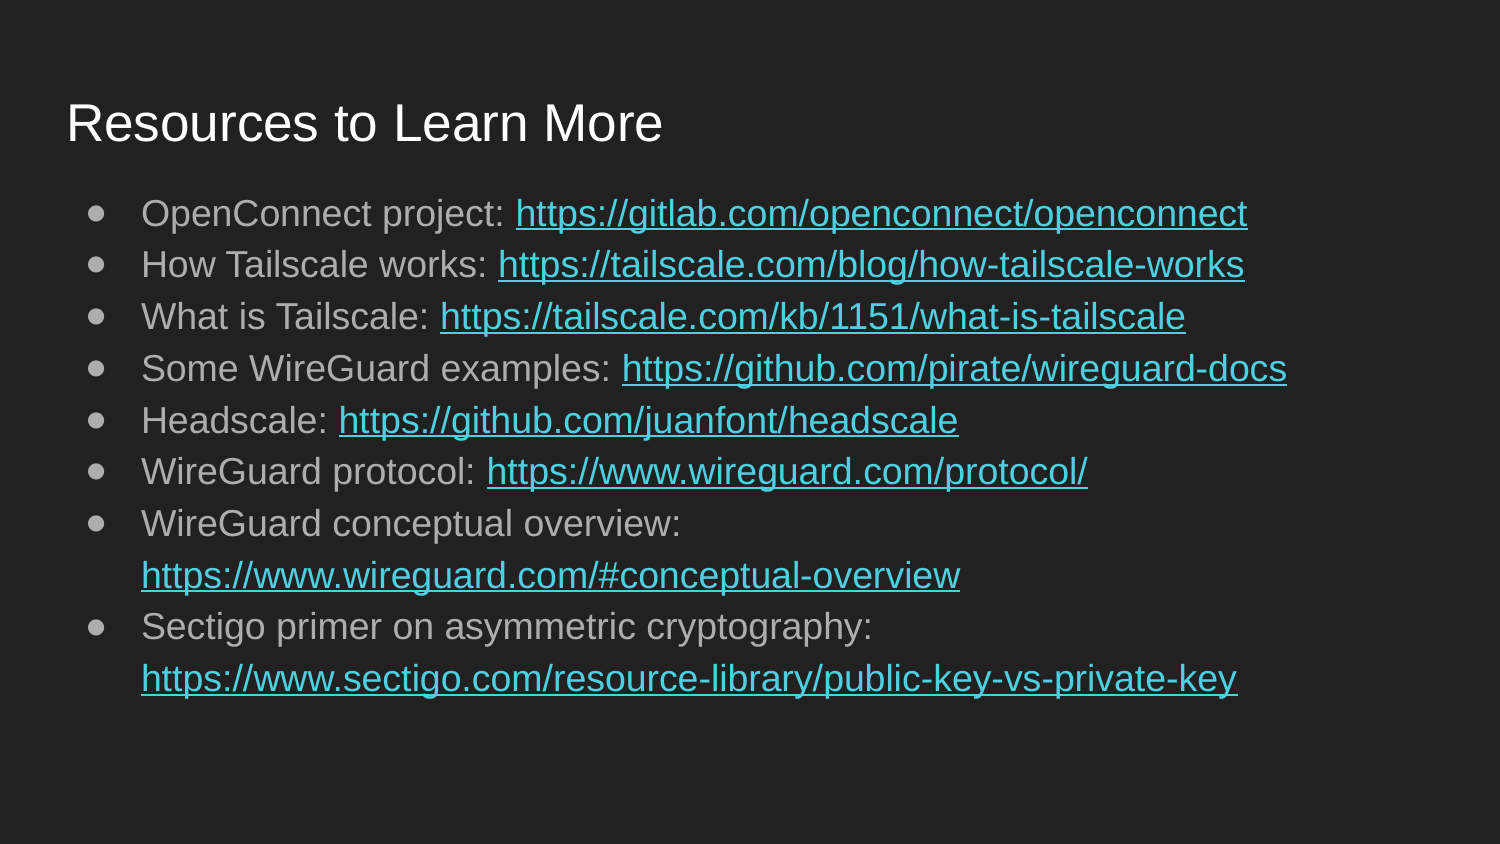

# Resources to Learn More
OpenConnect project: https://gitlab.com/openconnect/openconnect
How Tailscale works: https://tailscale.com/blog/how-tailscale-works
What is Tailscale: https://tailscale.com/kb/1151/what-is-tailscale
Some WireGuard examples: https://github.com/pirate/wireguard-docs
Headscale: https://github.com/juanfont/headscale
WireGuard protocol: https://www.wireguard.com/protocol/
WireGuard conceptual overview: https://www.wireguard.com/#conceptual-overview
Sectigo primer on asymmetric cryptography: https://www.sectigo.com/resource-library/public-key-vs-private-key